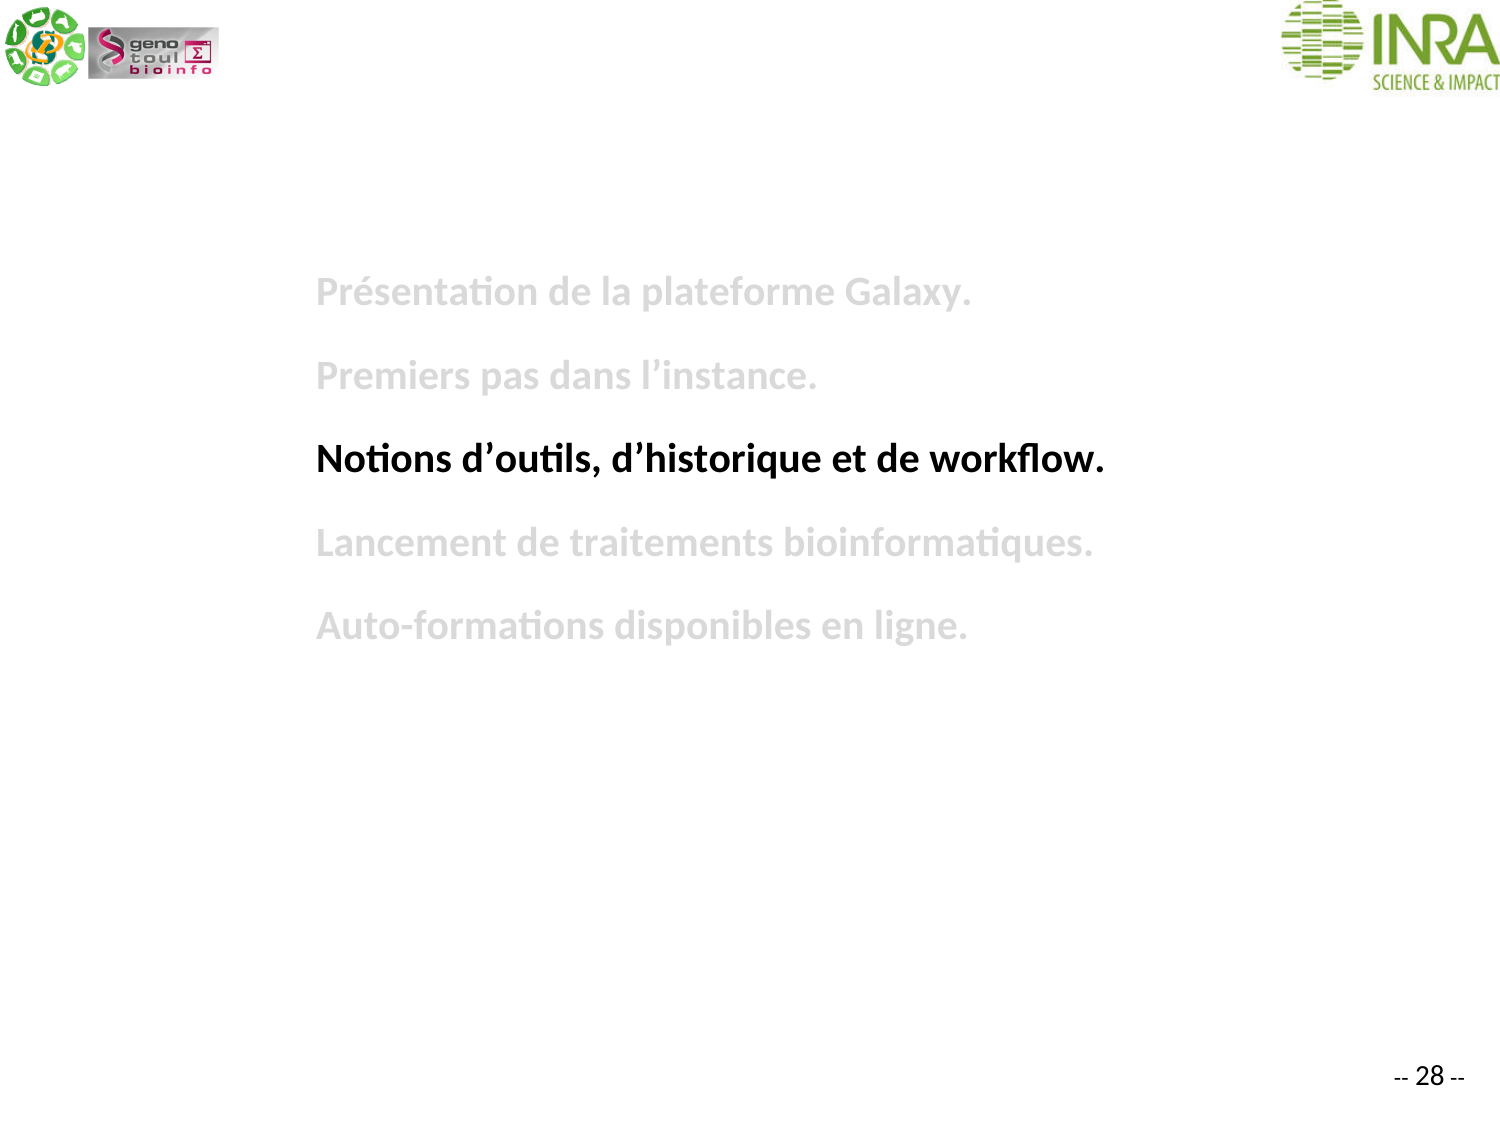

Présentation de la plateforme Galaxy.
Premiers pas dans l’instance.
Notions d’outils, d’historique et de workflow.
Lancement de traitements bioinformatiques.
Auto-formations disponibles en ligne.